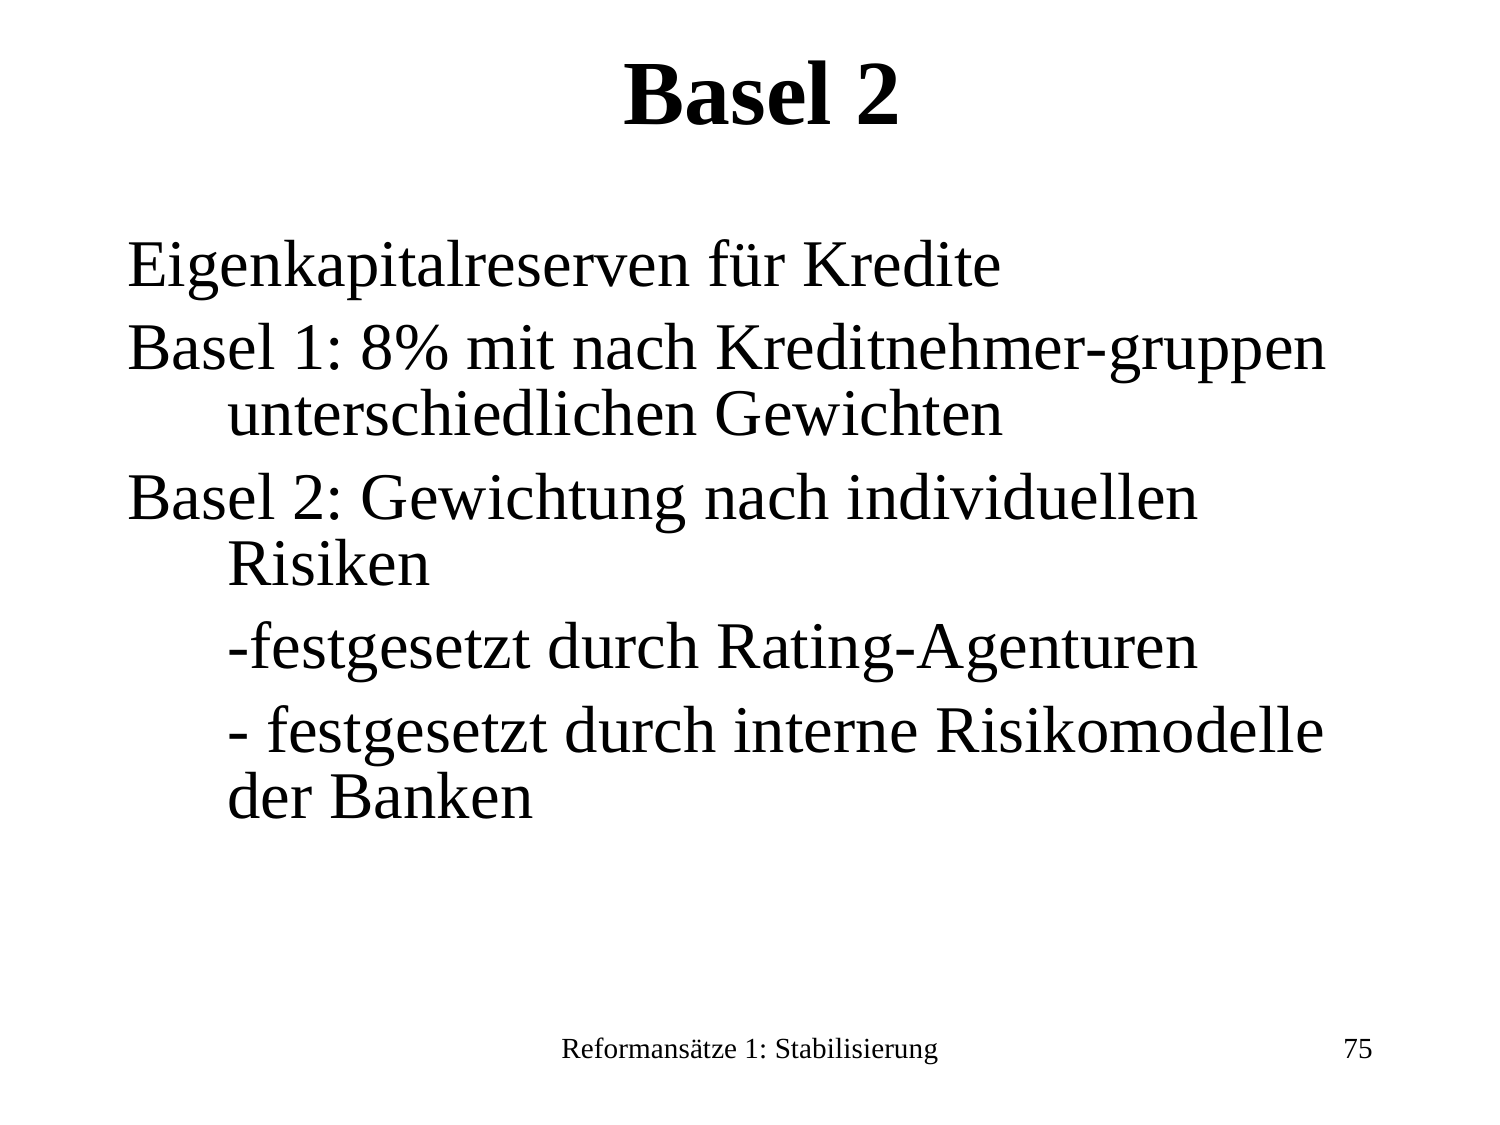

# Basel 2
Eigenkapitalreserven für Kredite
Basel 1: 8% mit nach Kreditnehmer-gruppen unterschiedlichen Gewichten
Basel 2: Gewichtung nach individuellen Risiken
	-festgesetzt durch Rating-Agenturen
	- festgesetzt durch interne Risikomodelle der Banken
Reformansätze 1: Stabilisierung
75